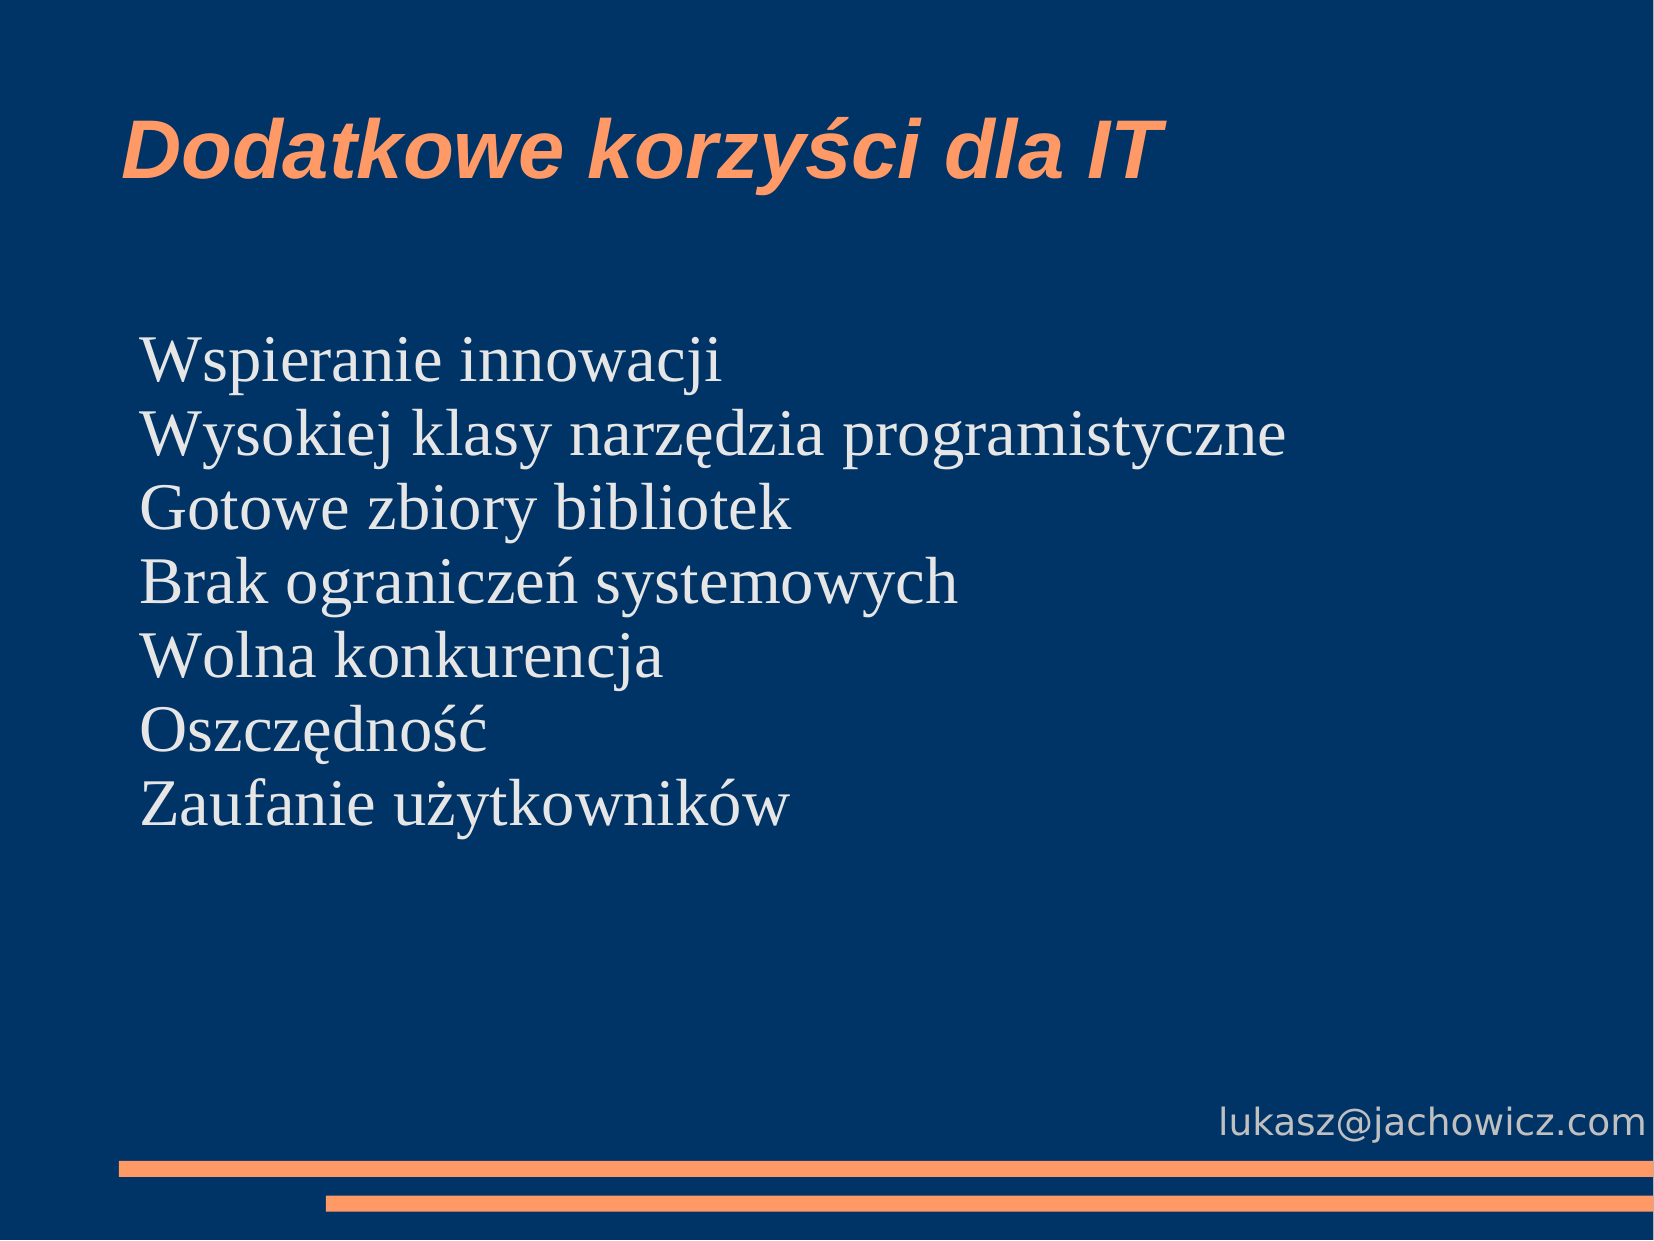

# Dodatkowe korzyści dla IT
Wspieranie innowacji
Wysokiej klasy narzędzia programistyczne
Gotowe zbiory bibliotek
Brak ograniczeń systemowych
Wolna konkurencja
Oszczędność
Zaufanie użytkowników
lukasz@jachowicz.com